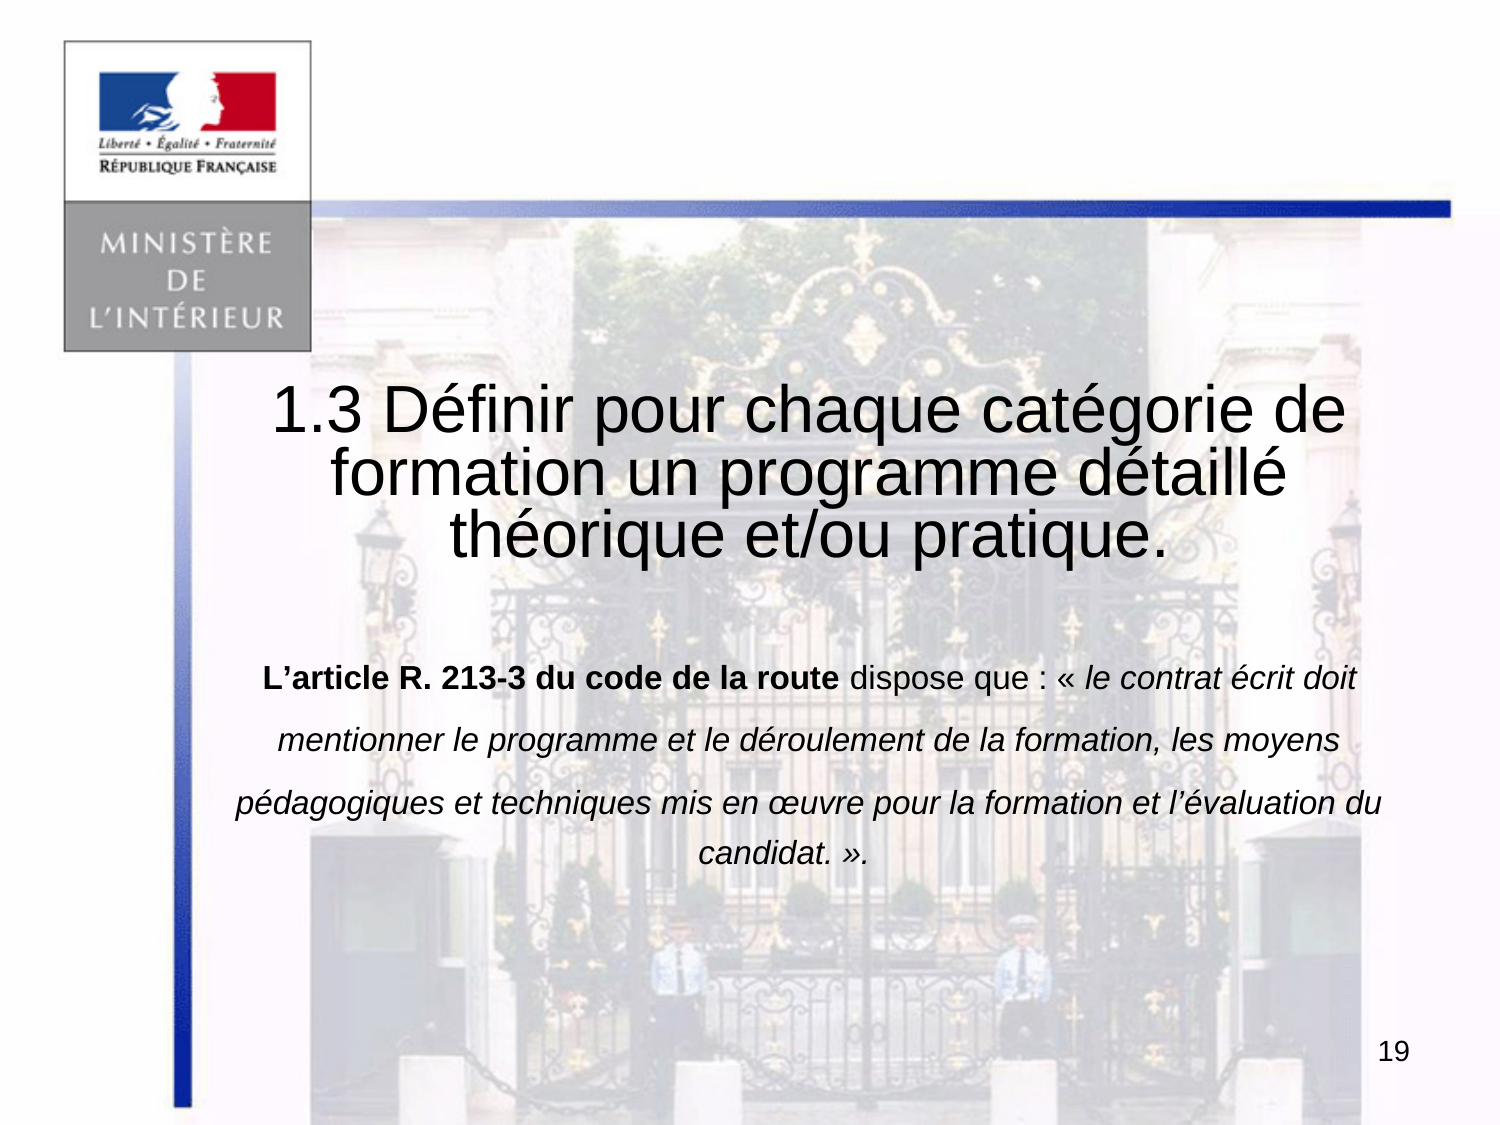

# 1.3 Définir pour chaque catégorie de formation un programme détaillé théorique et/ou pratique. L’article R. 213-3 du code de la route dispose que : « le contrat écrit doit mentionner le programme et le déroulement de la formation, les moyens pédagogiques et techniques mis en œuvre pour la formation et l’évaluation du candidat. ».